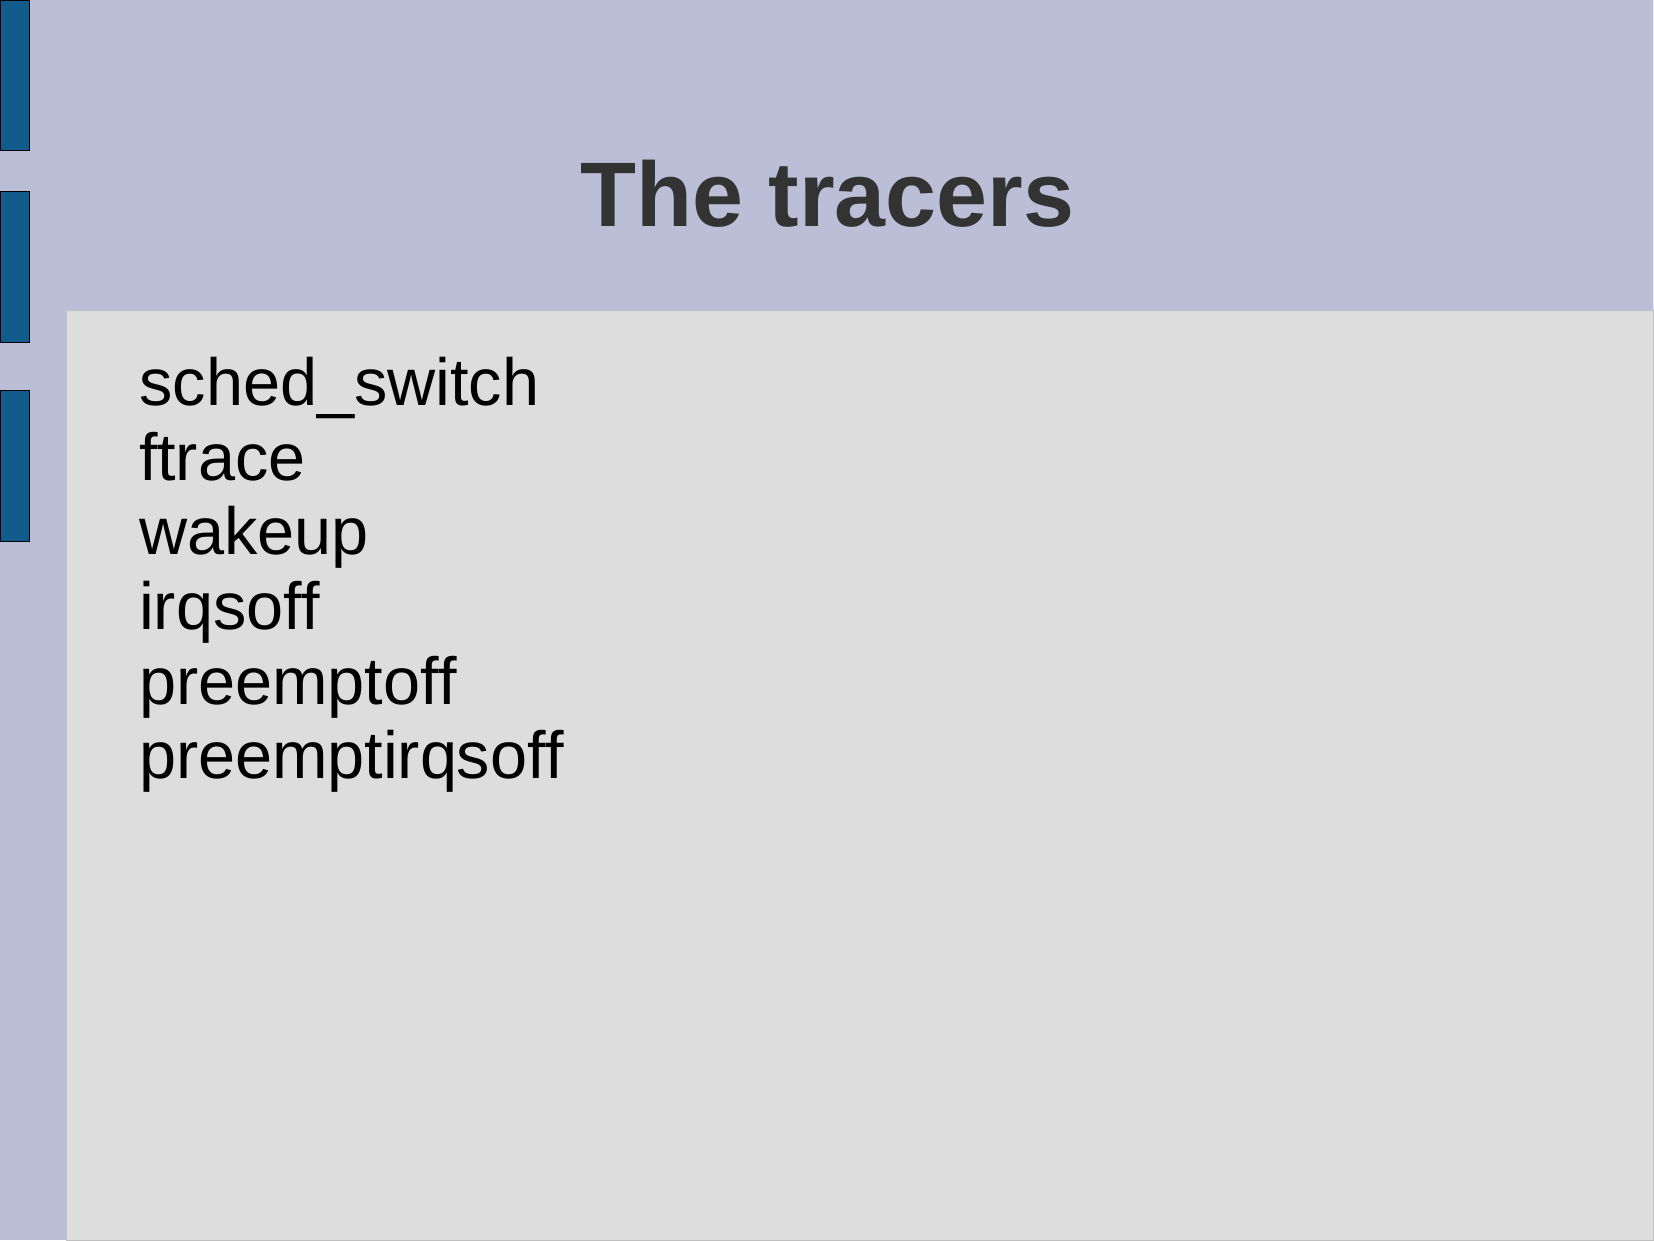

# The tracers
sched_switch
ftrace
wakeup
irqsoff
preemptoff
preemptirqsoff